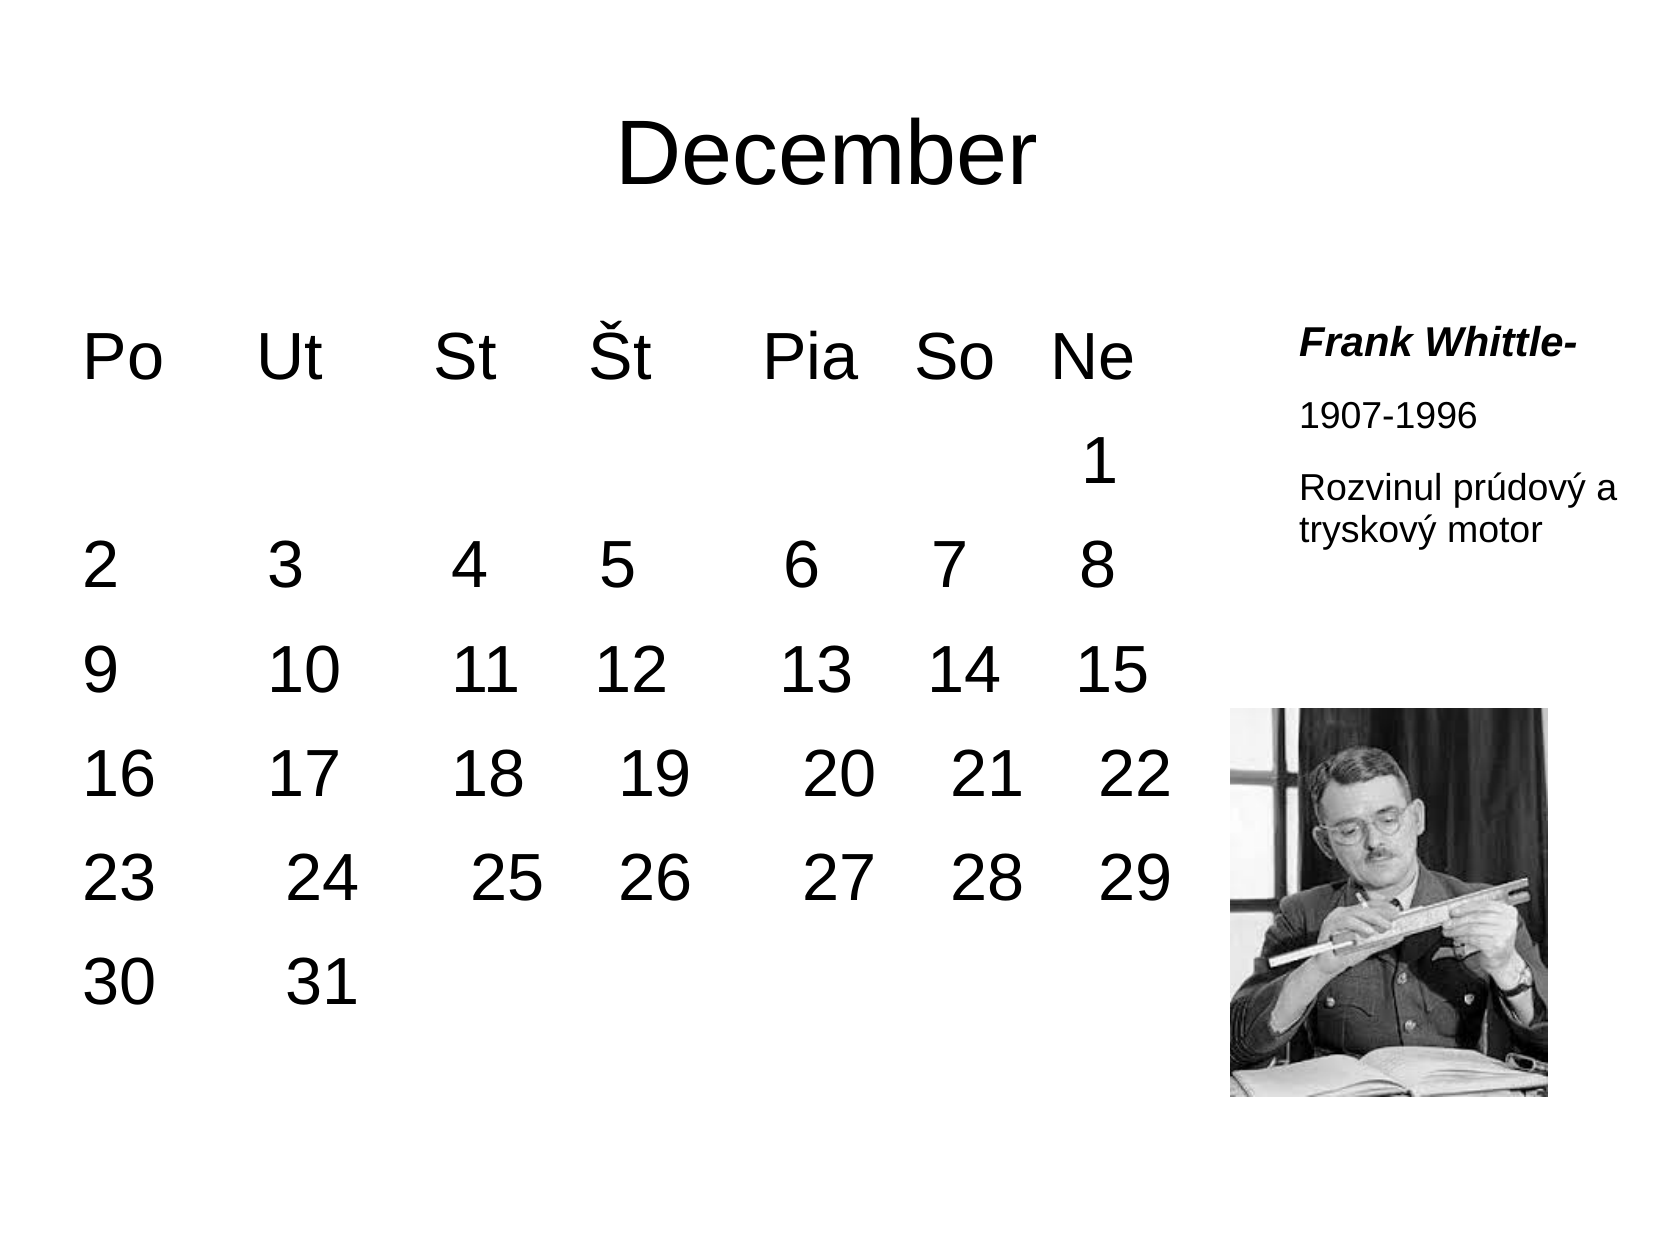

# December
Po Ut St Št Pia So Ne
 1
2 3 4 5 6 7 8
9 10 11 12 13 14 15
16 17 18 19 20 21 22
23 24 25 26 27 28 29
30 31
Frank Whittle-
1907-1996
Rozvinul prúdový a tryskový motor